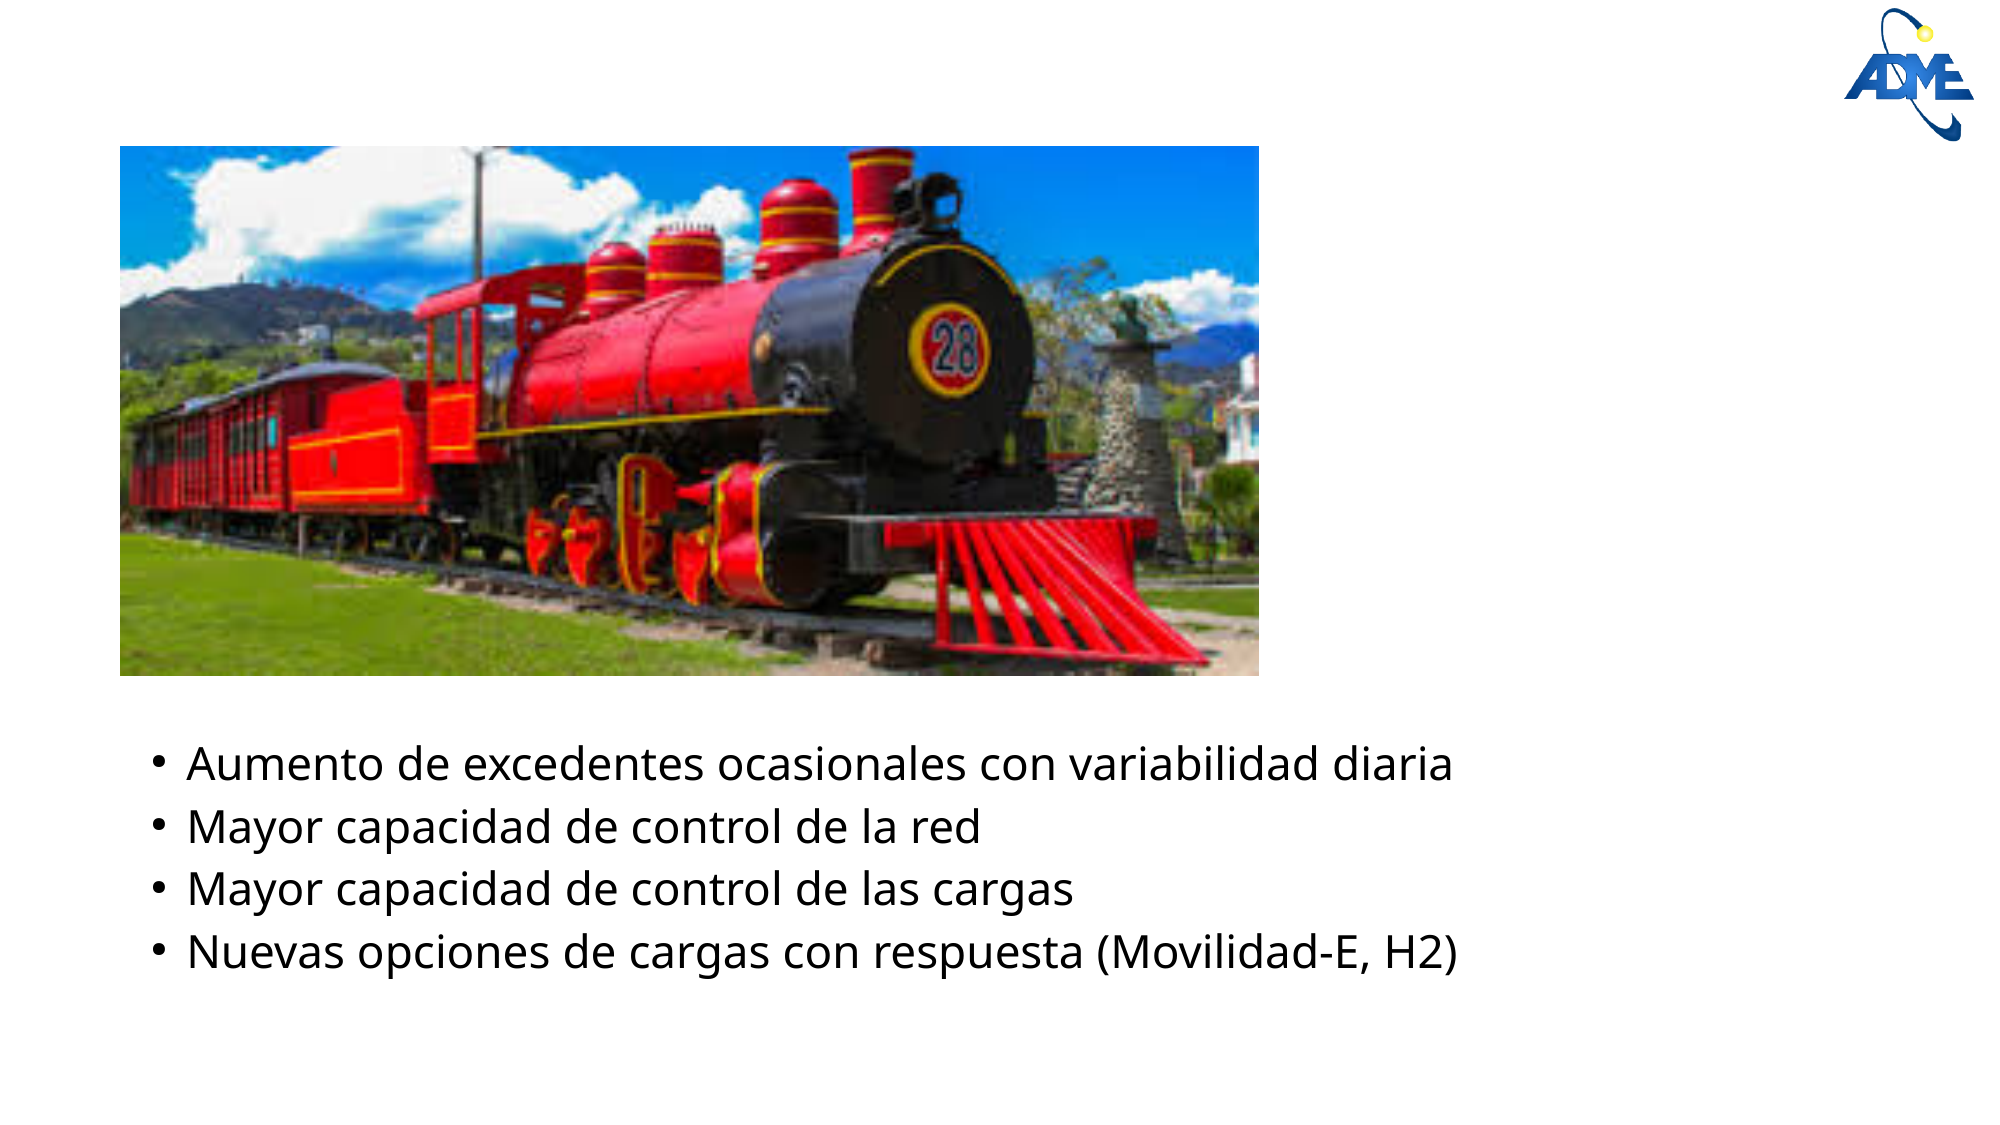

Aumento de excedentes ocasionales con variabilidad diaria
Mayor capacidad de control de la red
Mayor capacidad de control de las cargas
Nuevas opciones de cargas con respuesta (Movilidad-E, H2)